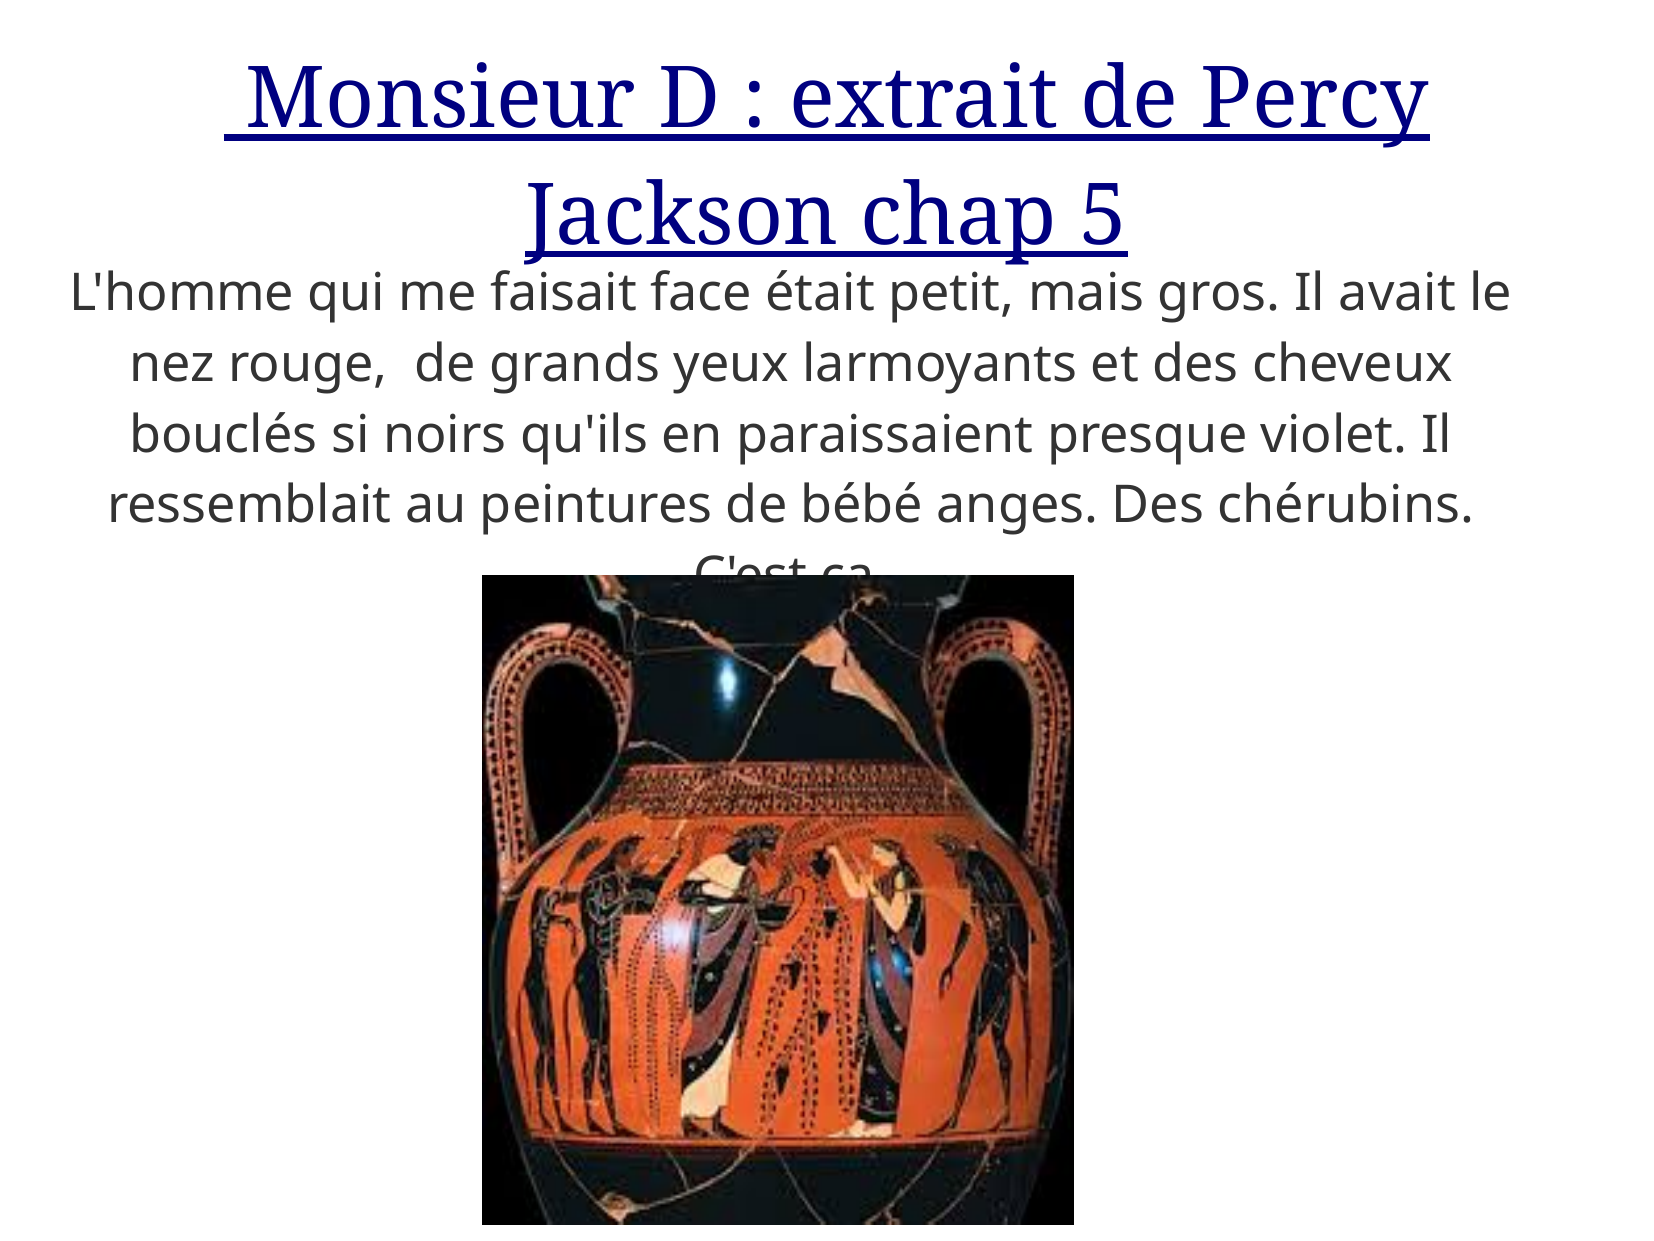

# Monsieur D : extrait de Percy Jackson chap 5
L'homme qui me faisait face était petit, mais gros. Il avait le nez rouge, de grands yeux larmoyants et des cheveux bouclés si noirs qu'ils en paraissaient presque violet. Il ressemblait au peintures de bébé anges. Des chérubins. C'est ça.